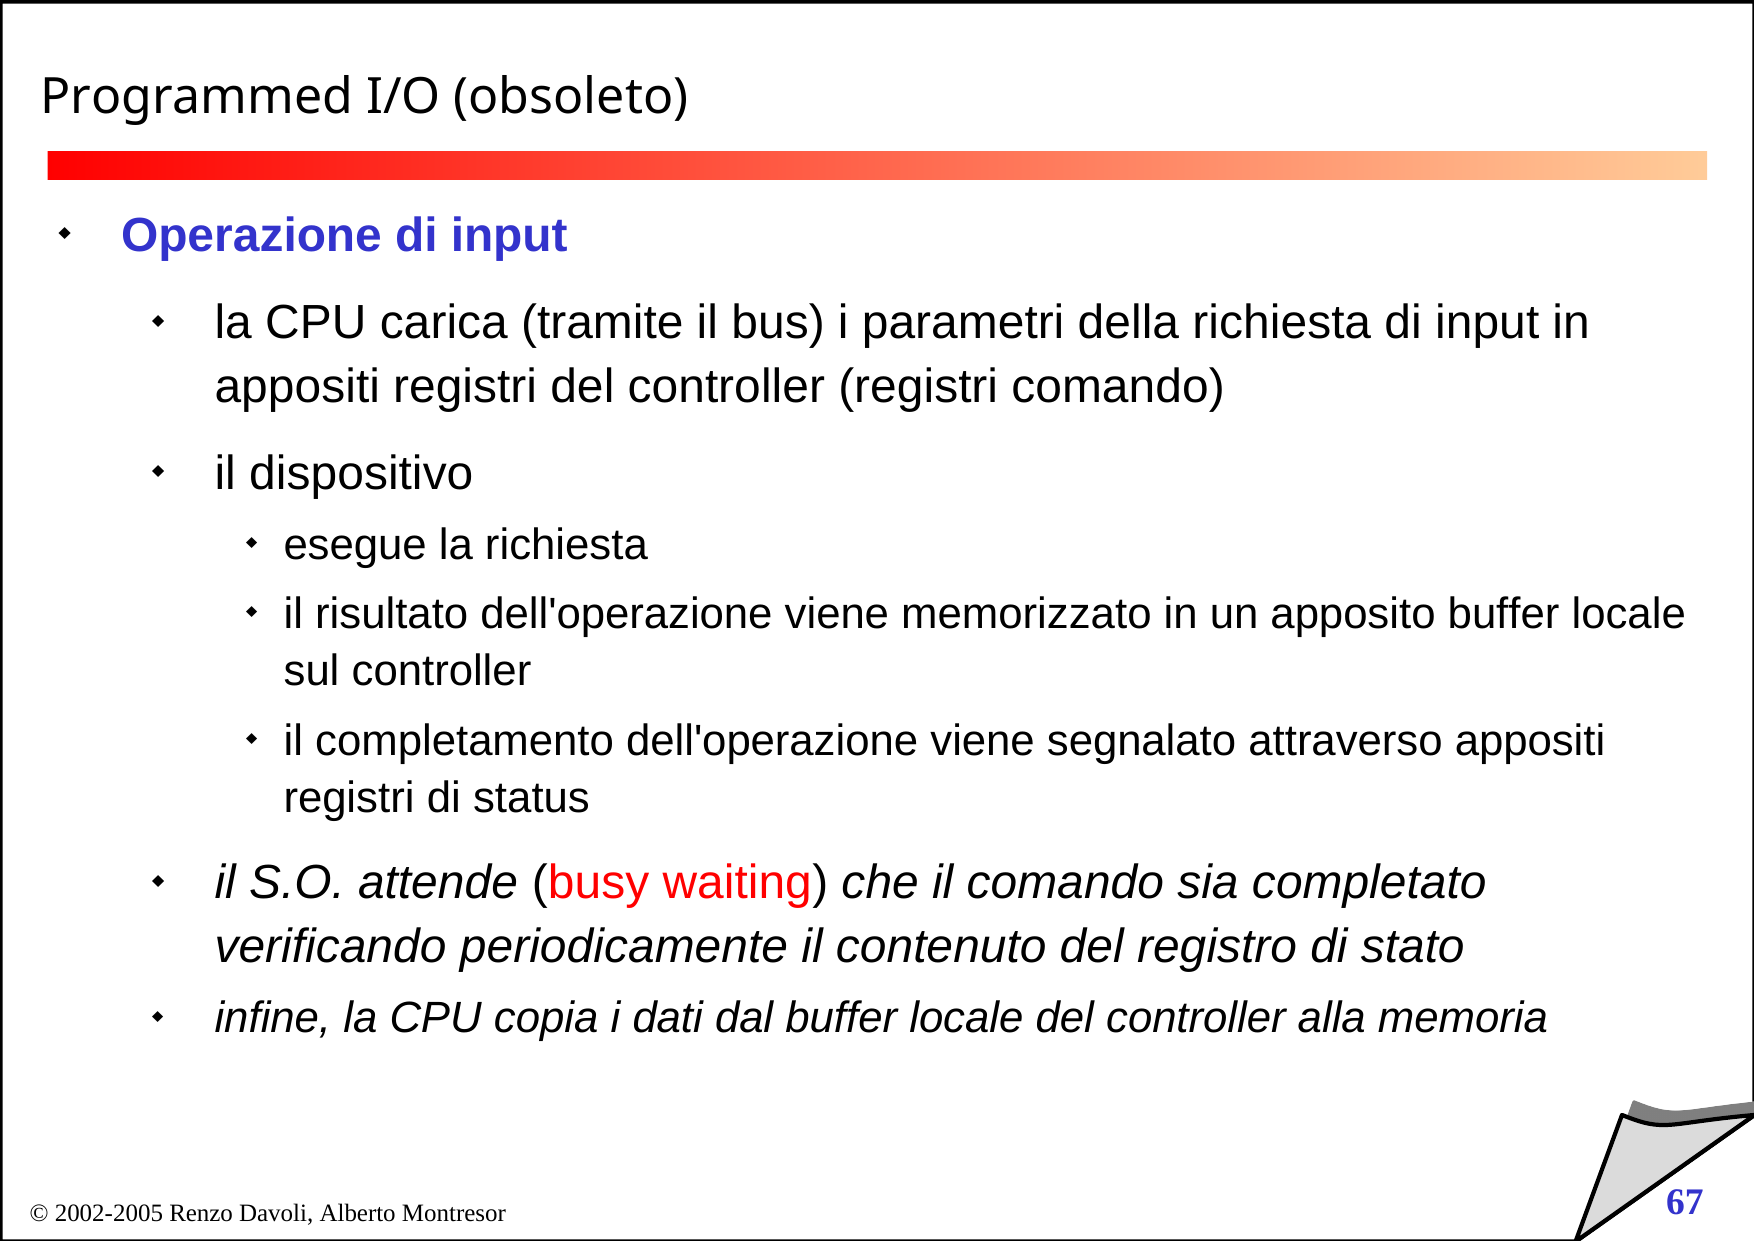

# Programmed I/O (obsoleto)
Operazione di input
la CPU carica (tramite il bus) i parametri della richiesta di input in appositi registri del controller (registri comando)
il dispositivo
esegue la richiesta
il risultato dell'operazione viene memorizzato in un apposito buffer locale sul controller
il completamento dell'operazione viene segnalato attraverso appositi registri di status
il S.O. attende (busy waiting) che il comando sia completato verificando periodicamente il contenuto del registro di stato
infine, la CPU copia i dati dal buffer locale del controller alla memoria